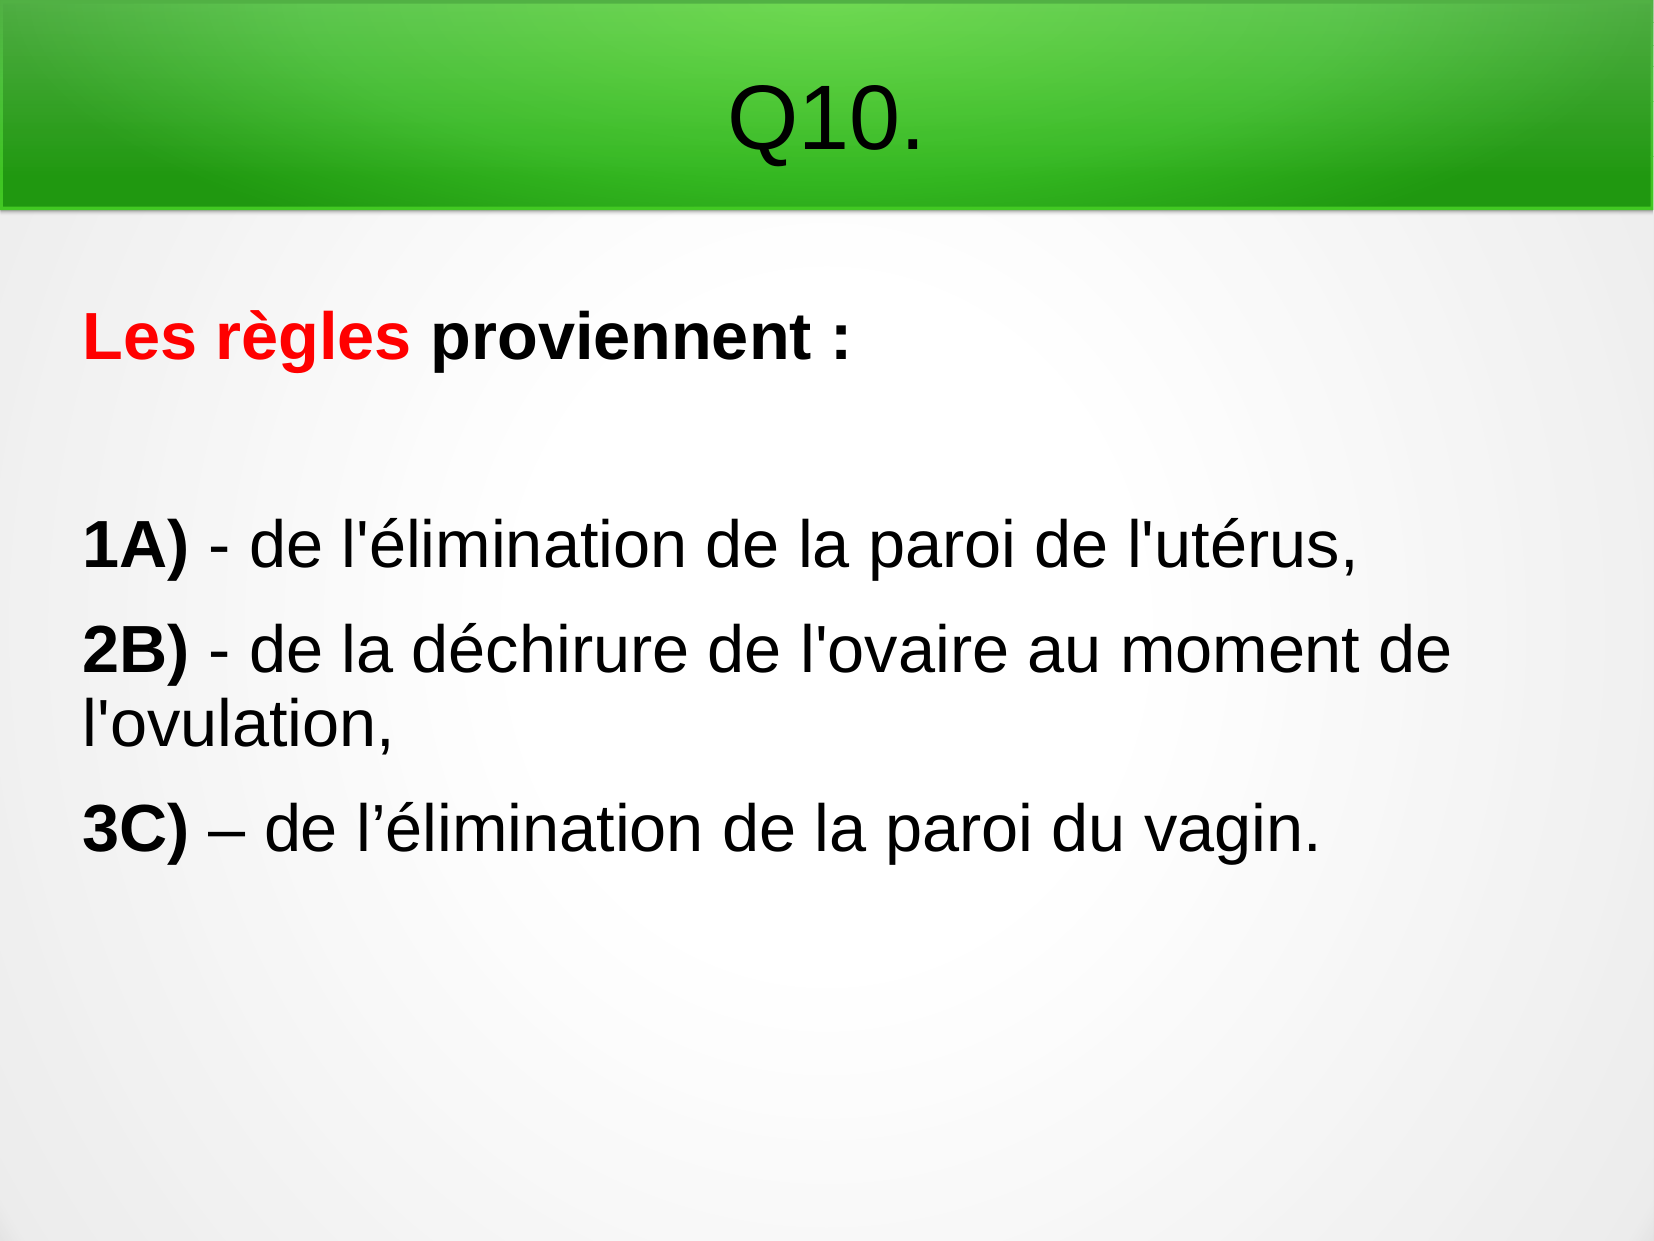

# Q10.
Les règles proviennent :
1A) - de l'élimination de la paroi de l'utérus,
2B) - de la déchirure de l'ovaire au moment de l'ovulation,
3C) – de l’élimination de la paroi du vagin.